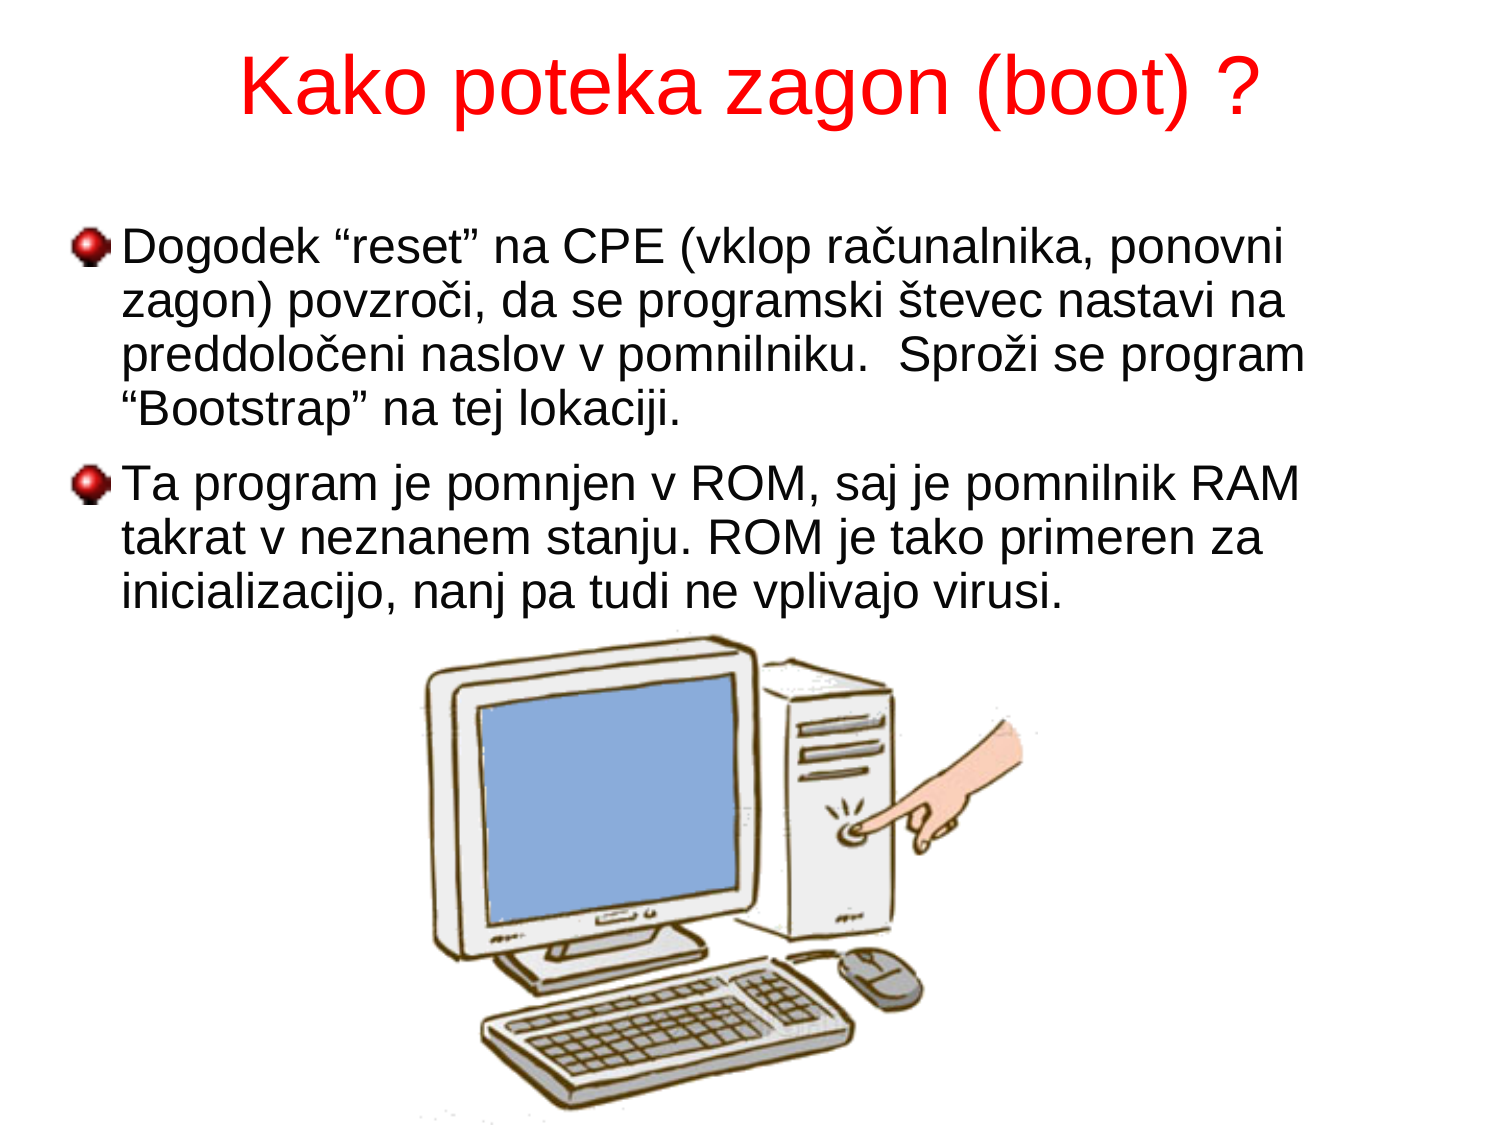

# Kako poteka zagon (boot) ?
Dogodek “reset” na CPE (vklop računalnika, ponovni zagon) povzroči, da se programski števec nastavi na preddoločeni naslov v pomnilniku. Sproži se program “Bootstrap” na tej lokaciji.
Ta program je pomnjen v ROM, saj je pomnilnik RAM takrat v neznanem stanju. ROM je tako primeren za inicializacijo, nanj pa tudi ne vplivajo virusi.